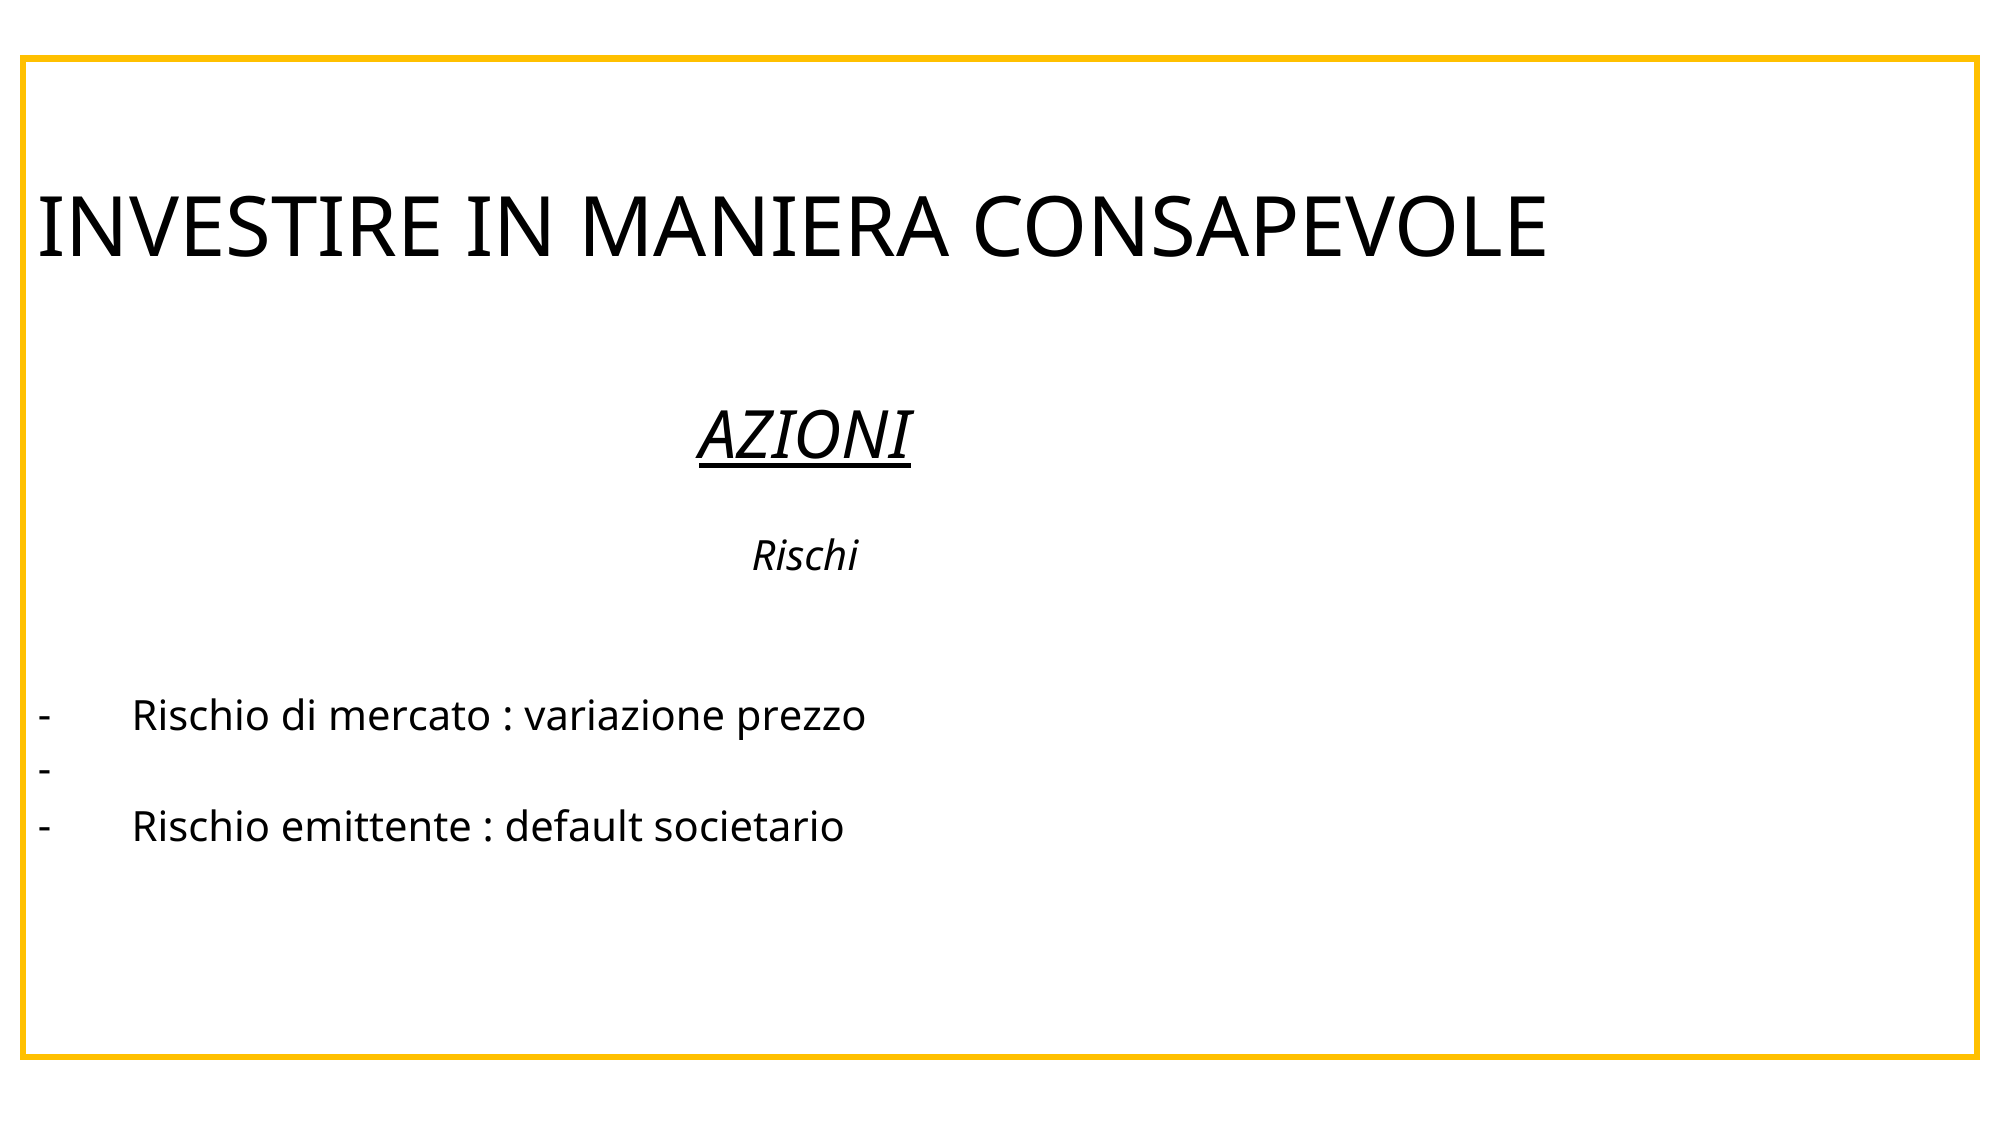

INVESTIRE IN MANIERA CONSAPEVOLE
AZIONI
Rischi
Rischio di mercato : variazione prezzo
Rischio emittente : default societario